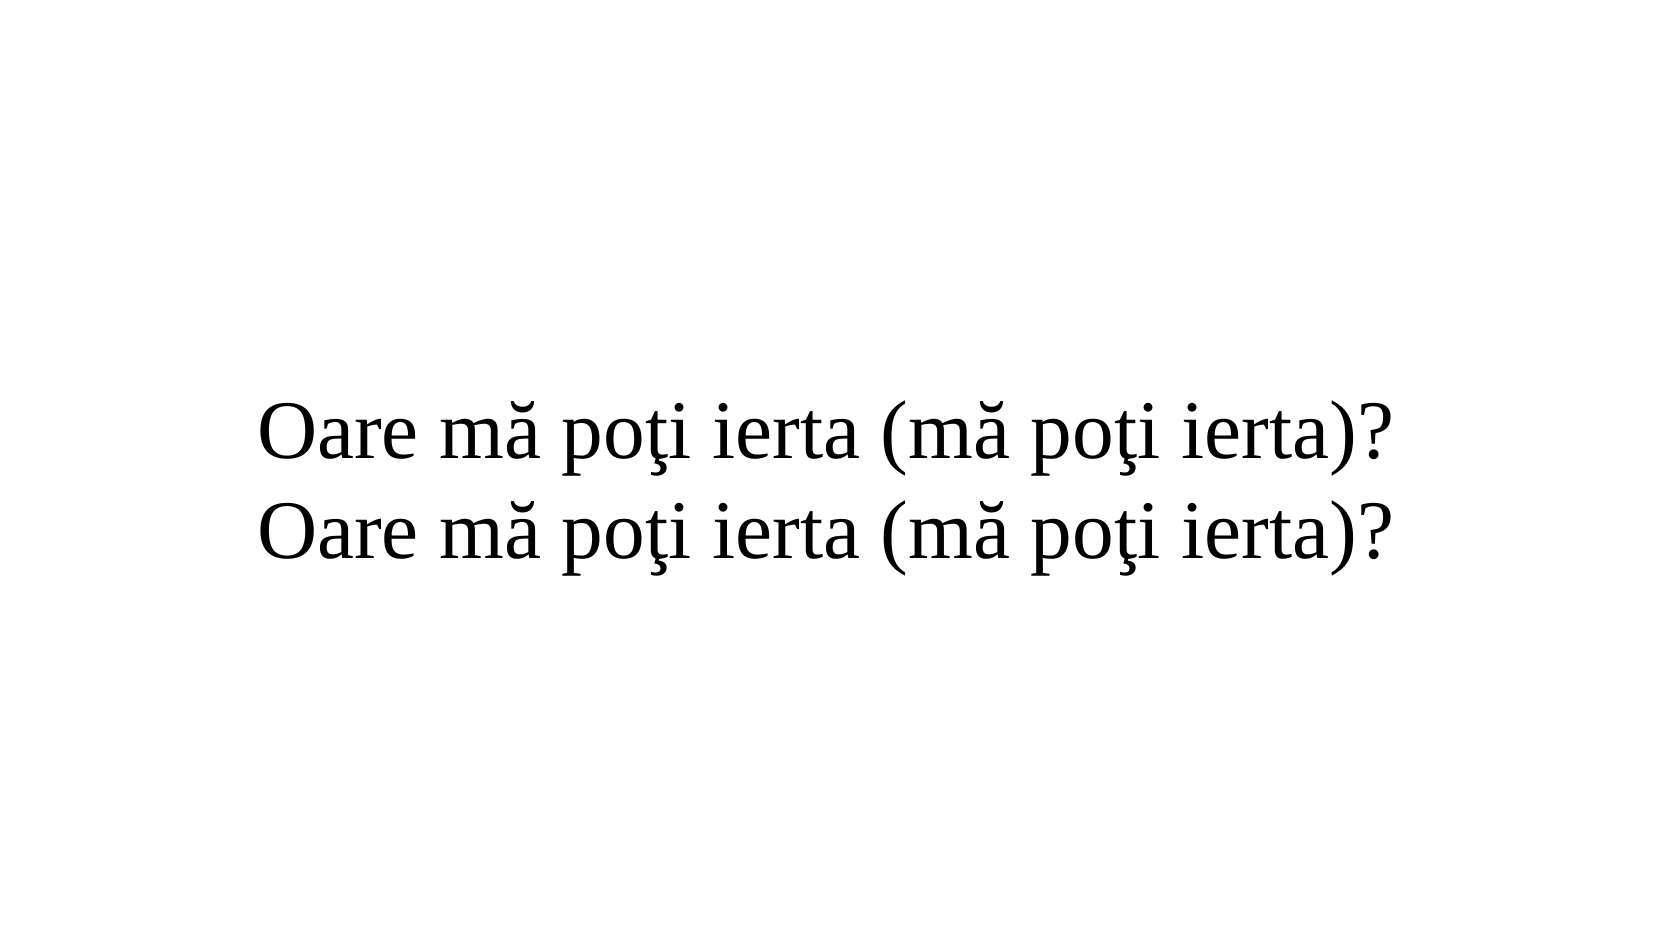

# Oare mă poţi ierta (mă poţi ierta)?
Oare mă poţi ierta (mă poţi ierta)?